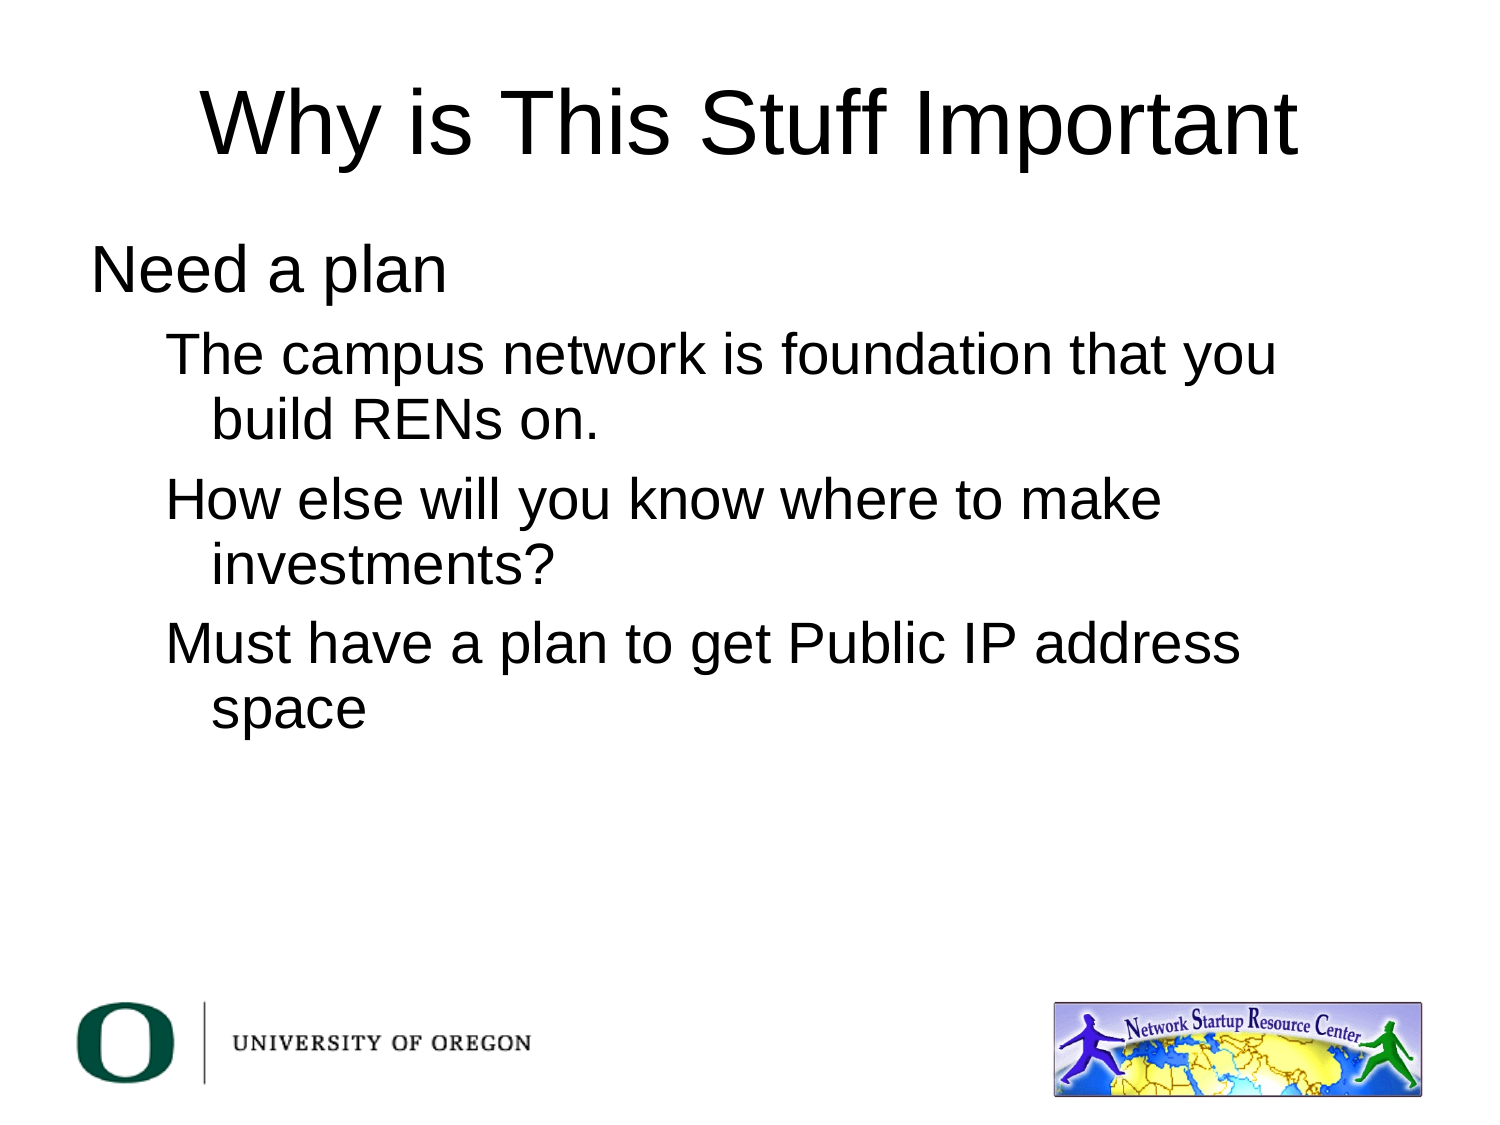

# Why is This Stuff Important
Need a plan
The campus network is foundation that you build RENs on.
How else will you know where to make investments?
Must have a plan to get Public IP address space